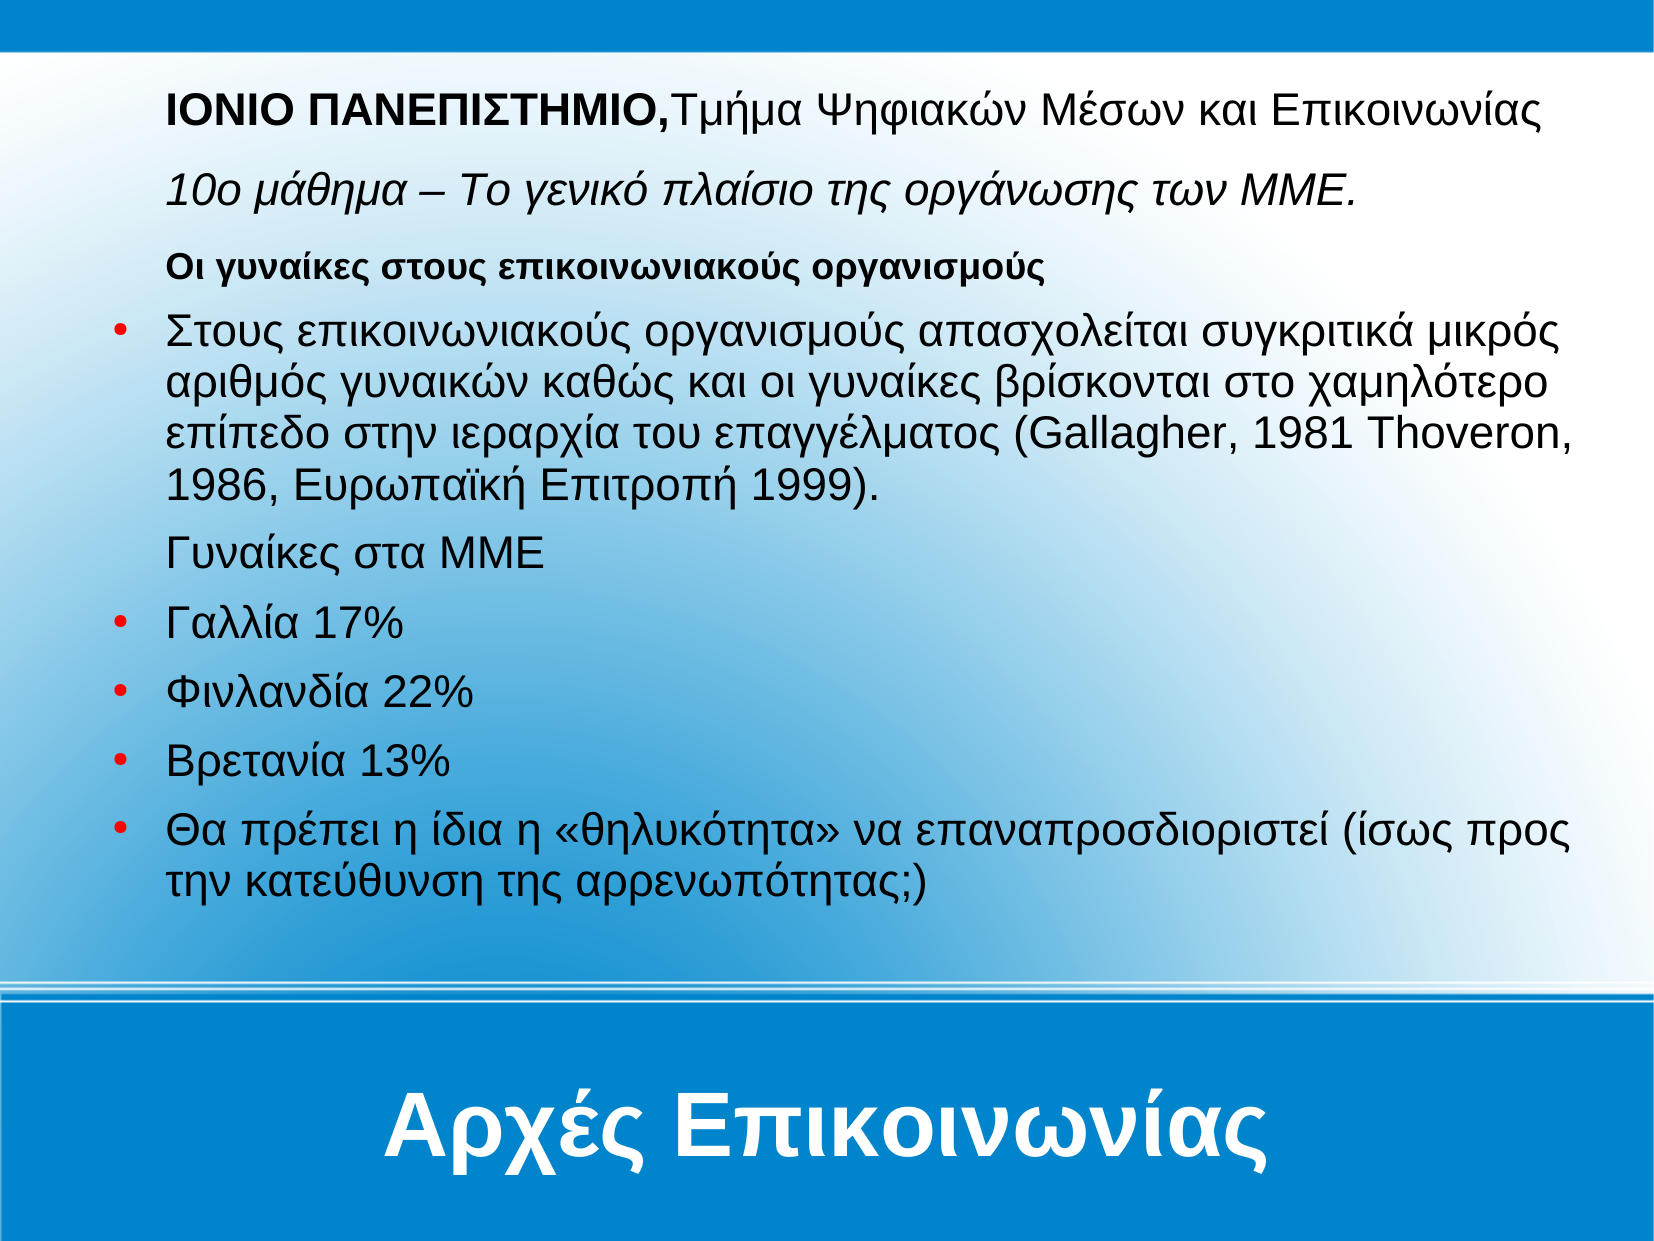

ΙΟΝΙΟ ΠΑΝΕΠΙΣΤΗΜΙΟ,Τμήμα Ψηφιακών Μέσων και Επικοινωνίας
10ο μάθημα – Το γενικό πλαίσιο της οργάνωσης των ΜΜΕ.
Οι γυναίκες στους επικοινωνιακούς οργανισμούς
Στους επικοινωνιακούς οργανισμούς απασχολείται συγκριτικά μικρός αριθμός γυναικών καθώς και οι γυναίκες βρίσκονται στο χαμηλότερο επίπεδο στην ιεραρχία του επαγγέλματος (Gallagher, 1981 Thoveron, 1986, Ευρωπαϊκή Επιτροπή 1999).
Γυναίκες στα ΜΜΕ
Γαλλία 17%
Φινλανδία 22%
Βρετανία 13%
Θα πρέπει η ίδια η «θηλυκότητα» να επαναπροσδιοριστεί (ίσως προς την κατεύθυνση της αρρενωπότητας;)
# Αρχές Επικοινωνίας